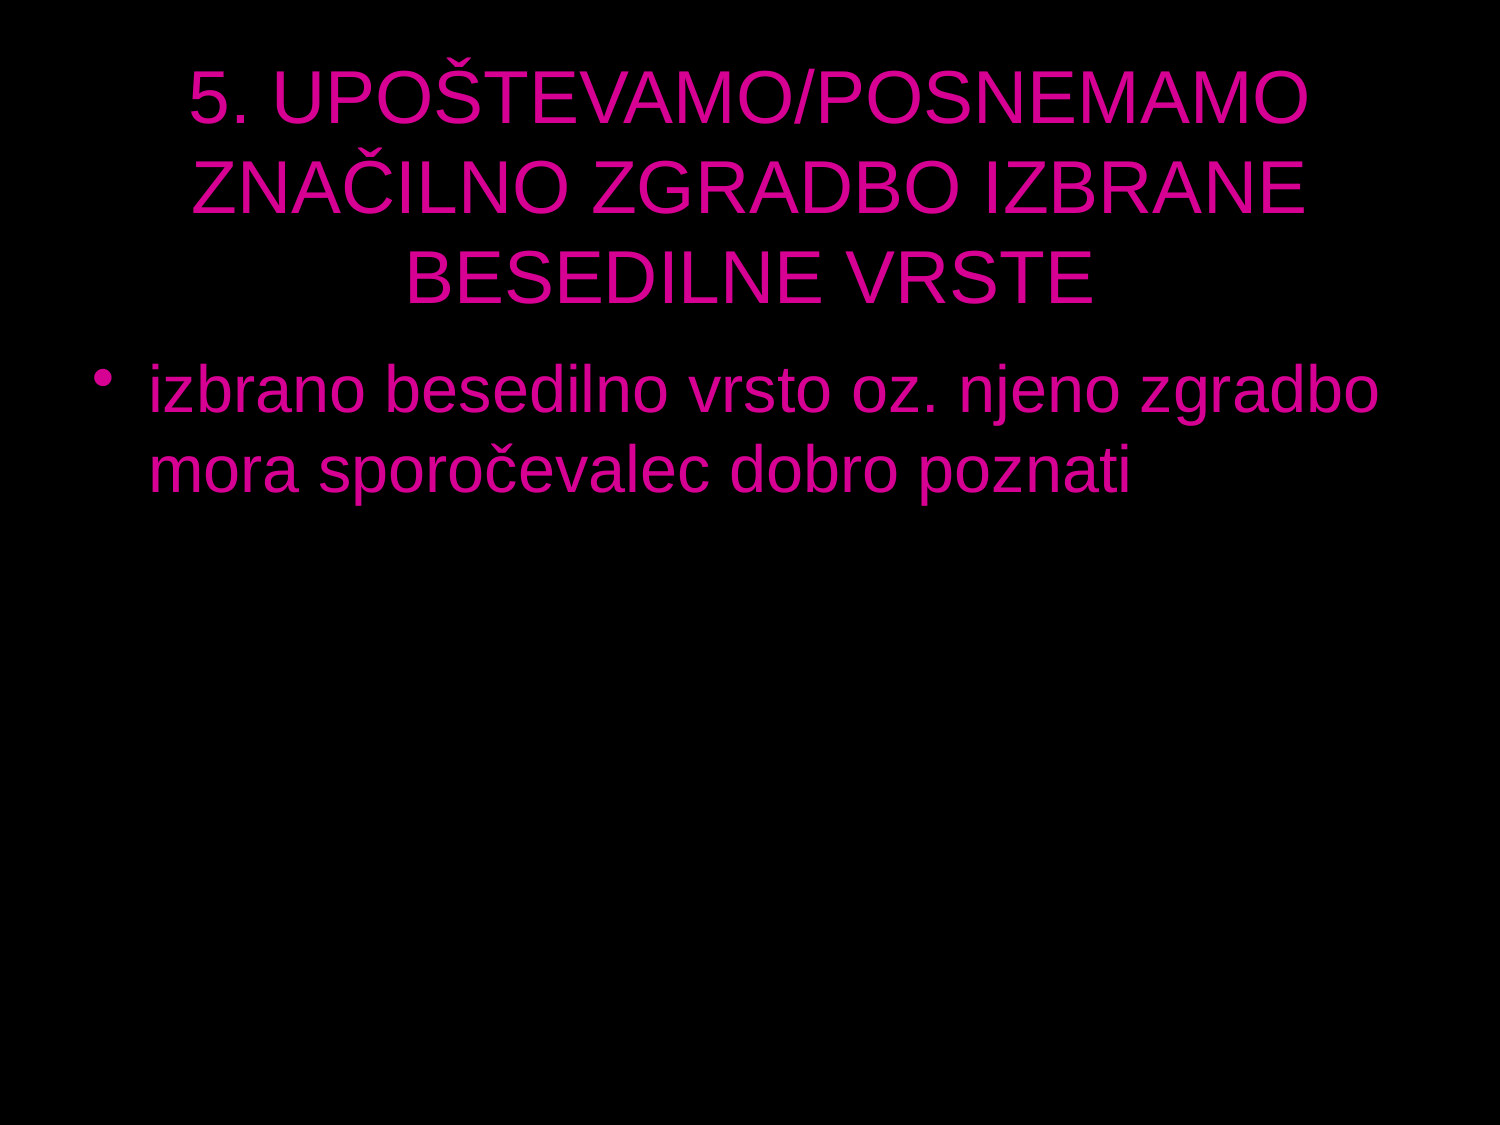

# 5. UPOŠTEVAMO/POSNEMAMO ZNAČILNO ZGRADBO IZBRANE BESEDILNE VRSTE
izbrano besedilno vrsto oz. njeno zgradbo mora sporočevalec dobro poznati